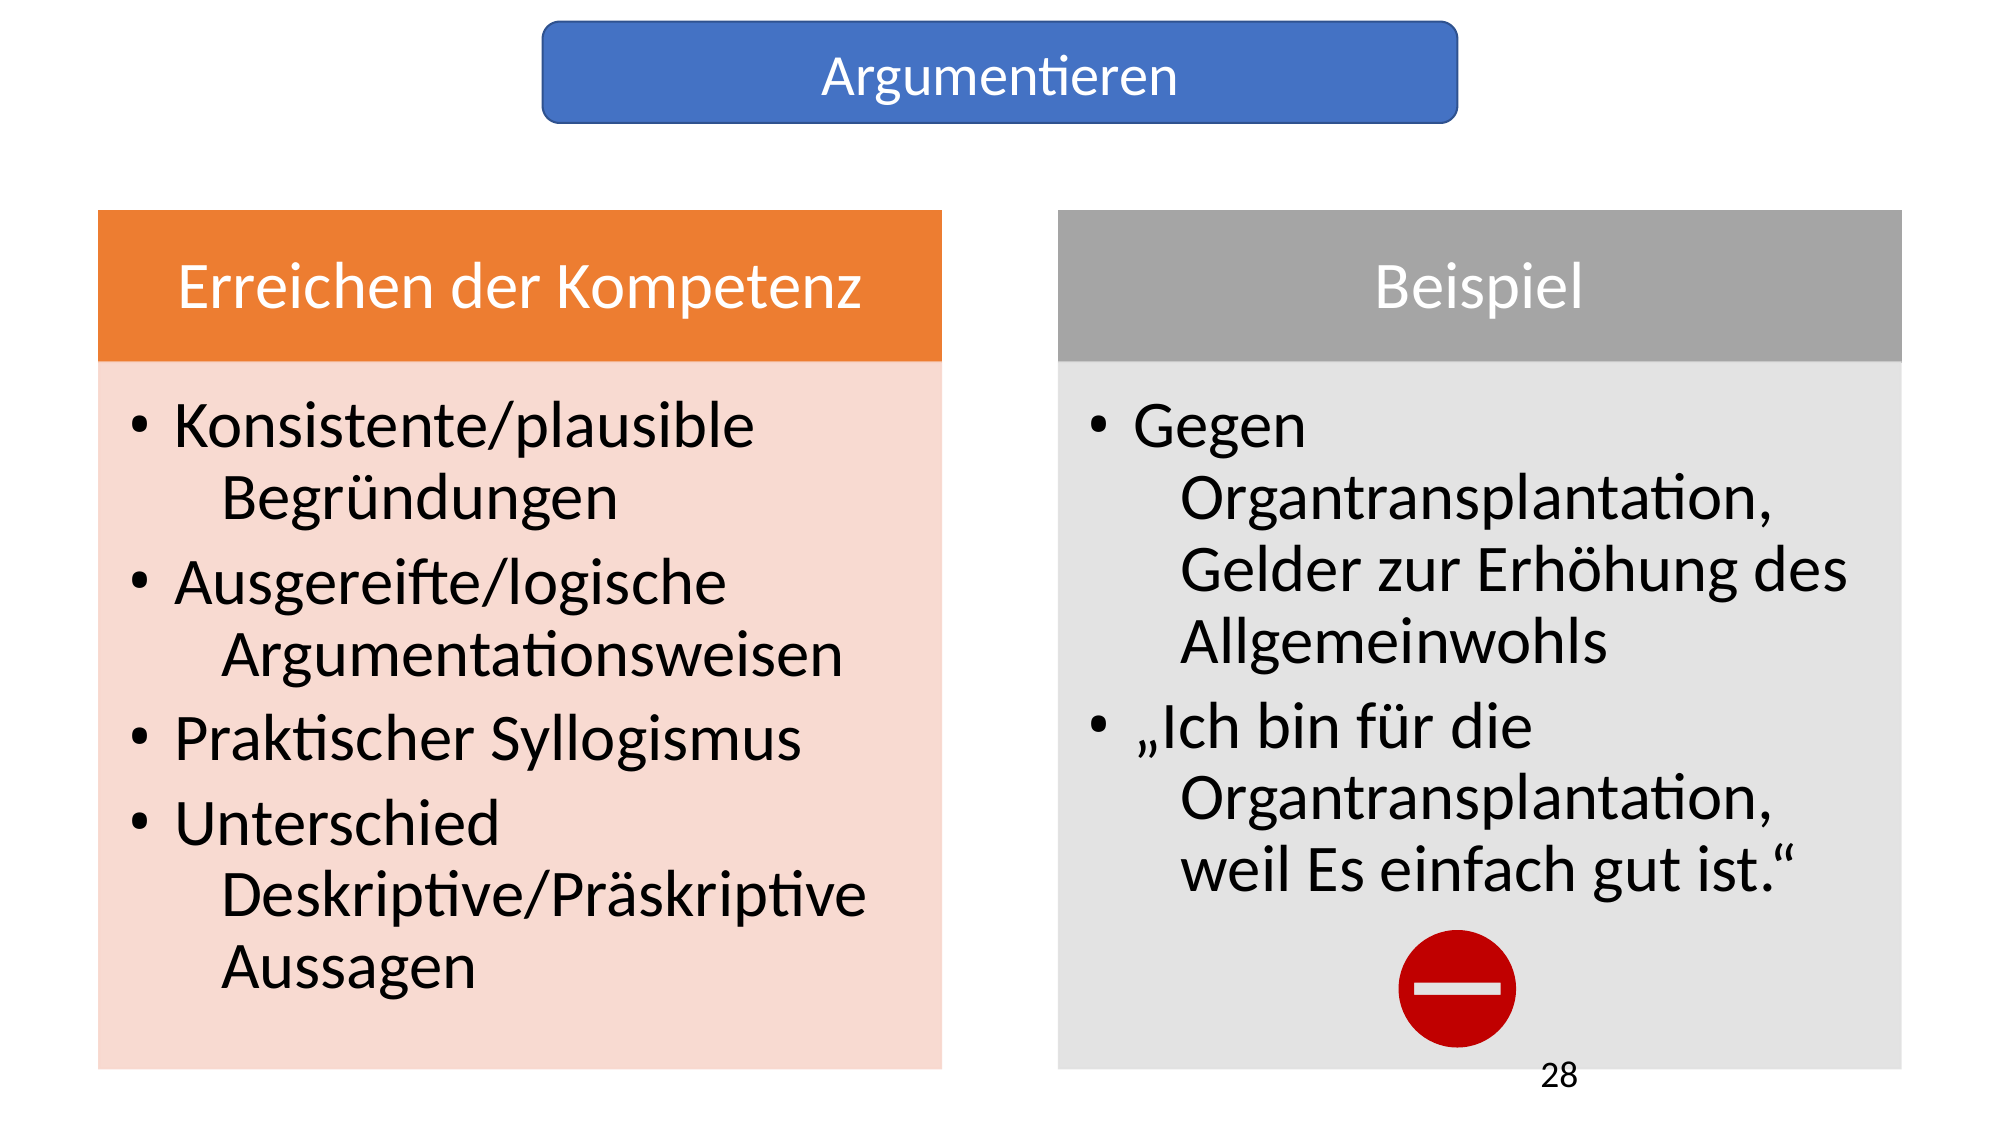

Argumentieren
Erreichen der Kompetenz
Beispiel
Konsistente/plausible Begründungen
Ausgereifte/logische Argumentationsweisen
Praktischer Syllogismus
Unterschied Deskriptive/Präskriptive Aussagen
Gegen Organtransplantation, Gelder zur Erhöhung des Allgemeinwohls
„Ich bin für die
Organtransplantation,
weil Es einfach gut ist.“